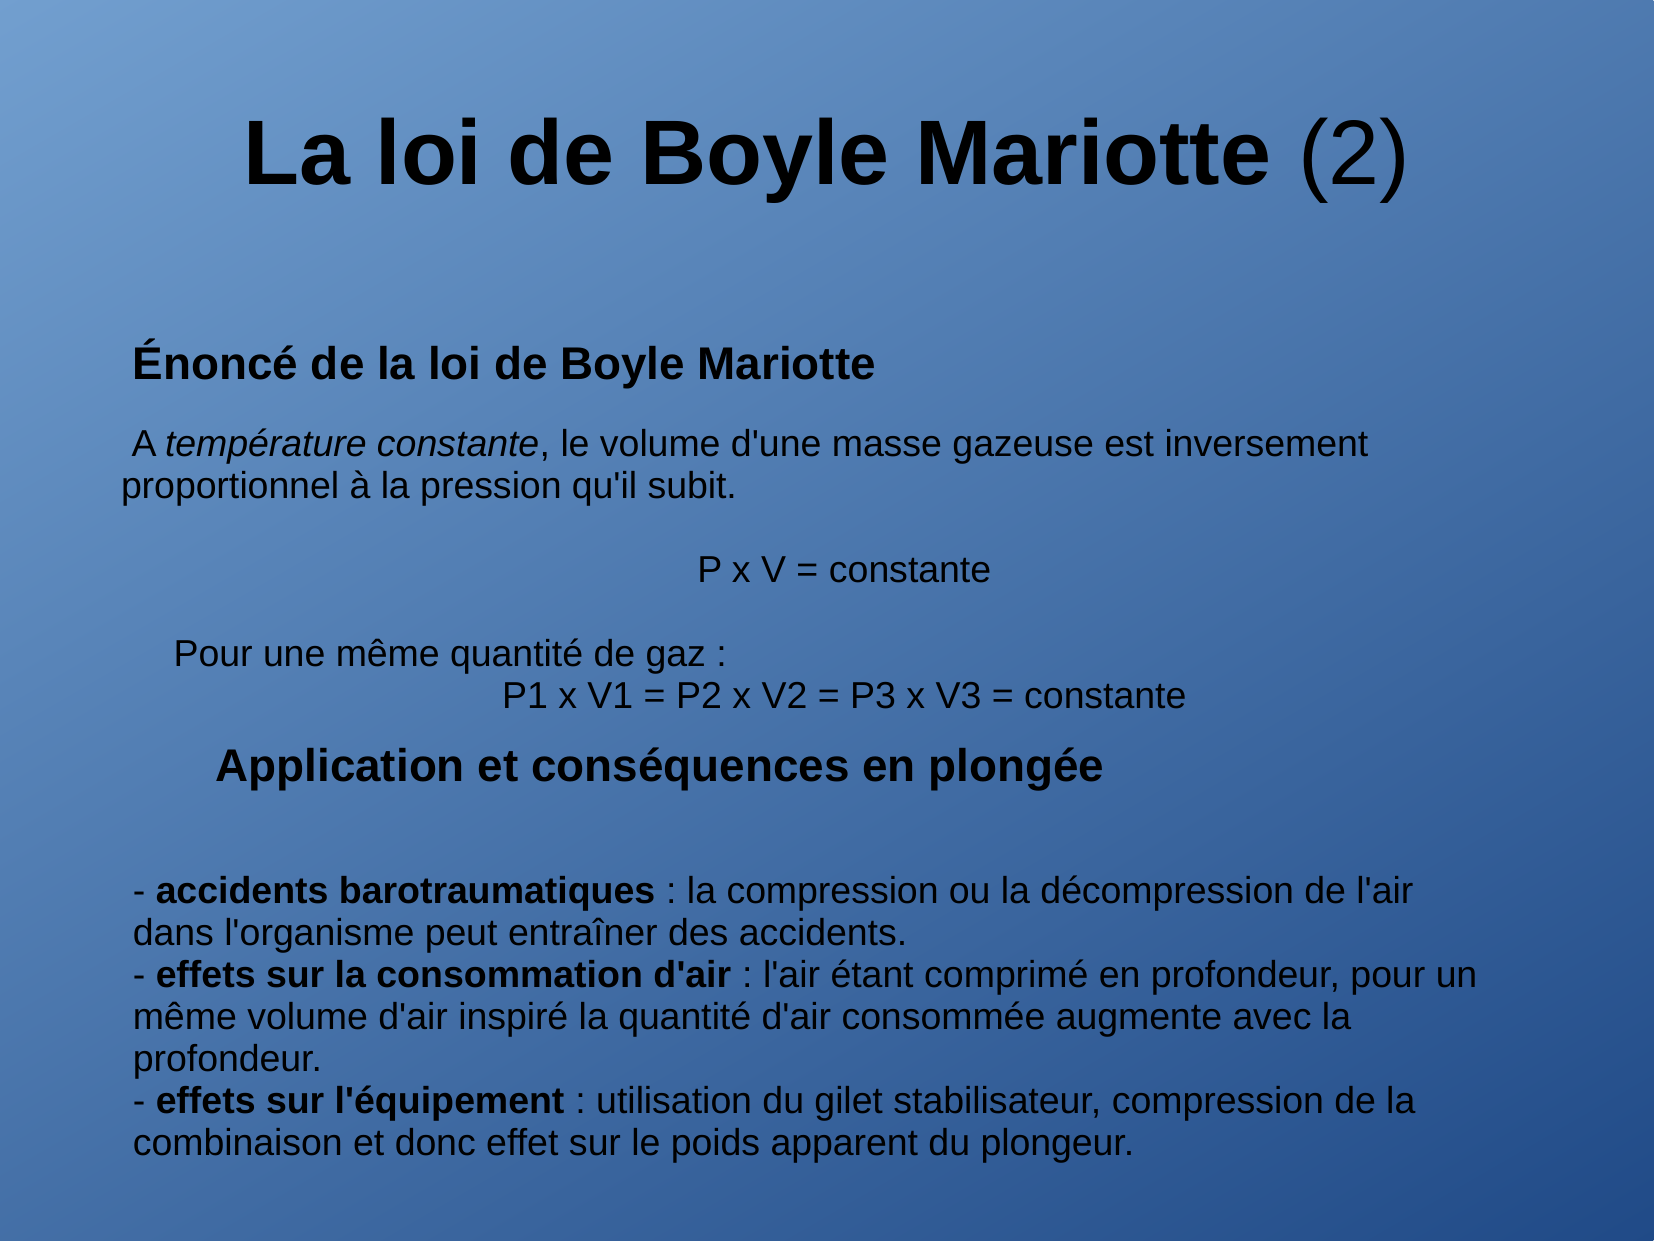

# La loi de Boyle Mariotte (2)
Énoncé de la loi de Boyle Mariotte
 A température constante, le volume d'une masse gazeuse est inversement proportionnel à la pression qu'il subit.
P x V = constante
 Pour une même quantité de gaz :
P1 x V1 = P2 x V2 = P3 x V3 = constante
Application et conséquences en plongée
- accidents barotraumatiques : la compression ou la décompression de l'air dans l'organisme peut entraîner des accidents.
- effets sur la consommation d'air : l'air étant comprimé en profondeur, pour un même volume d'air inspiré la quantité d'air consommée augmente avec la profondeur.
- effets sur l'équipement : utilisation du gilet stabilisateur, compression de la combinaison et donc effet sur le poids apparent du plongeur.